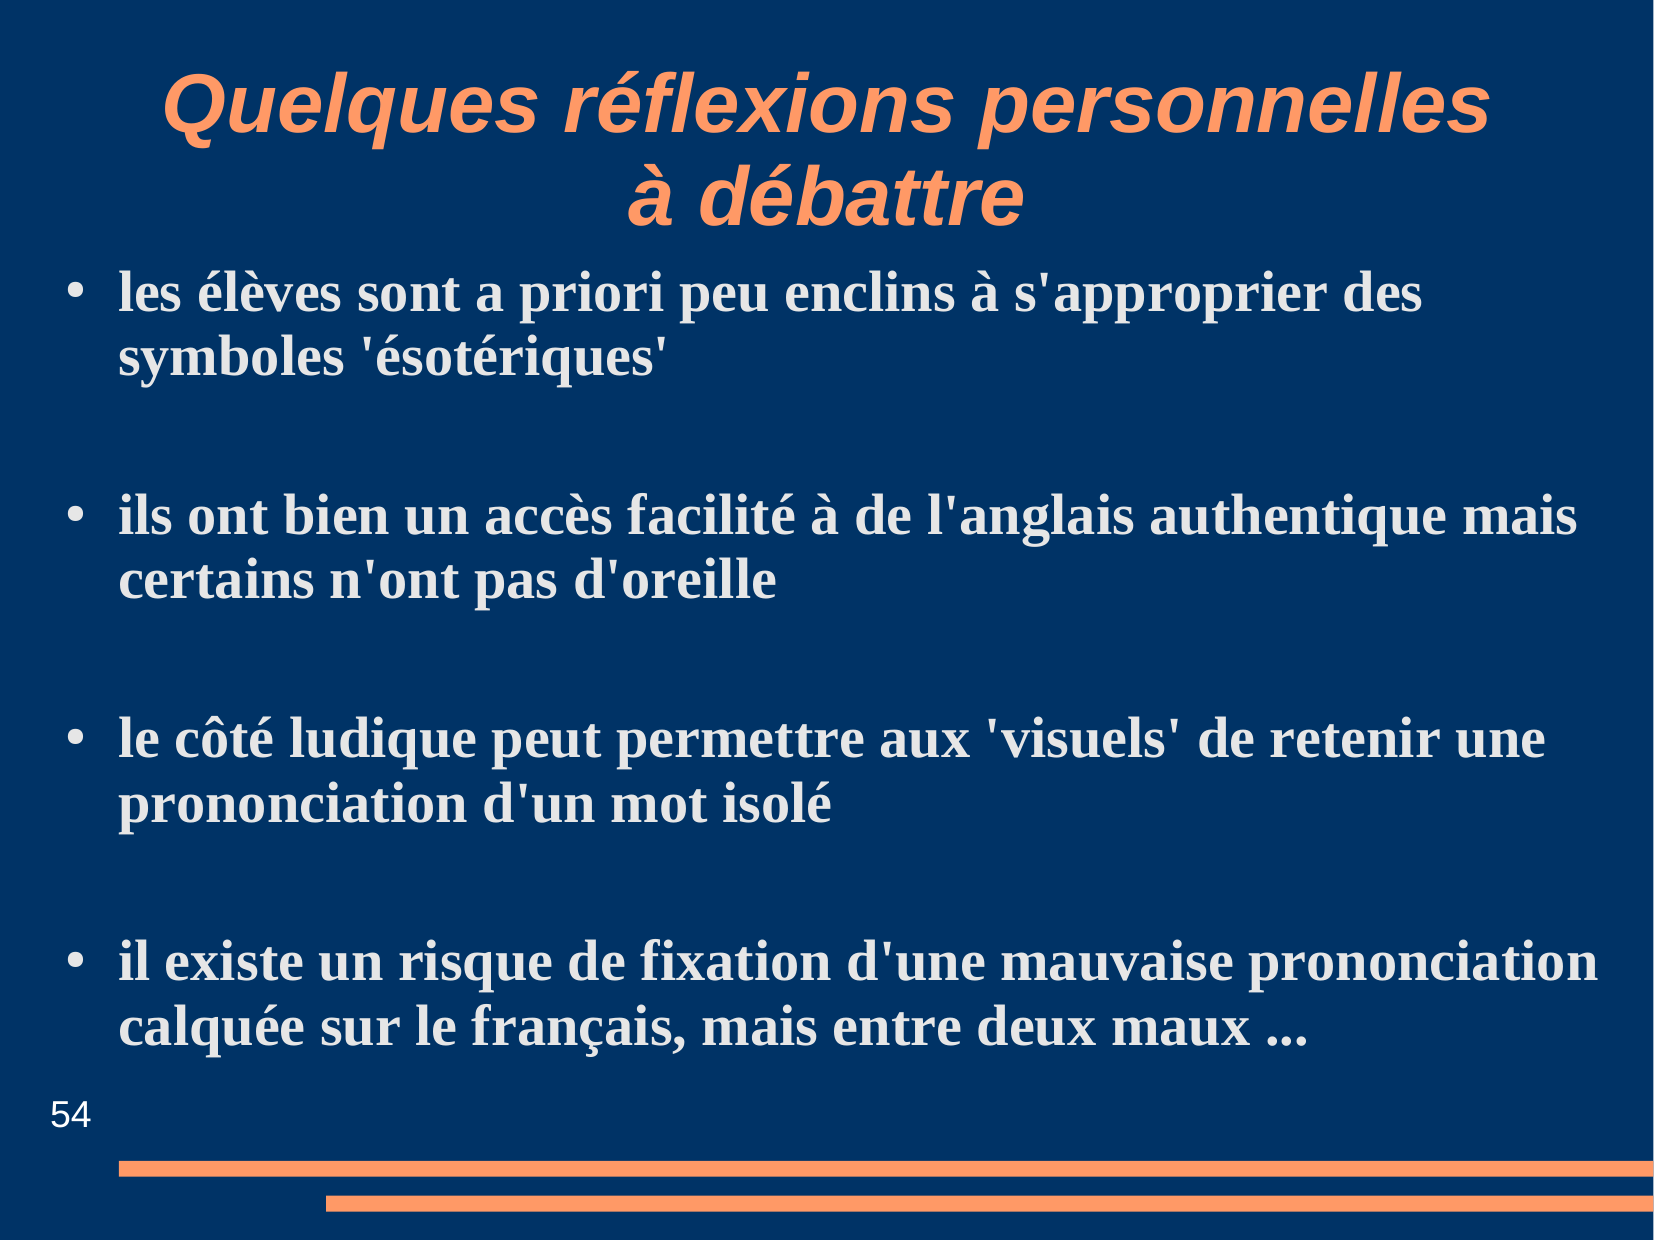

# Quelques réflexions personnelles à débattre
les élèves sont a priori peu enclins à s'approprier des symboles 'ésotériques'
ils ont bien un accès facilité à de l'anglais authentique mais certains n'ont pas d'oreille
le côté ludique peut permettre aux 'visuels' de retenir une prononciation d'un mot isolé
il existe un risque de fixation d'une mauvaise prononciation calquée sur le français, mais entre deux maux ...